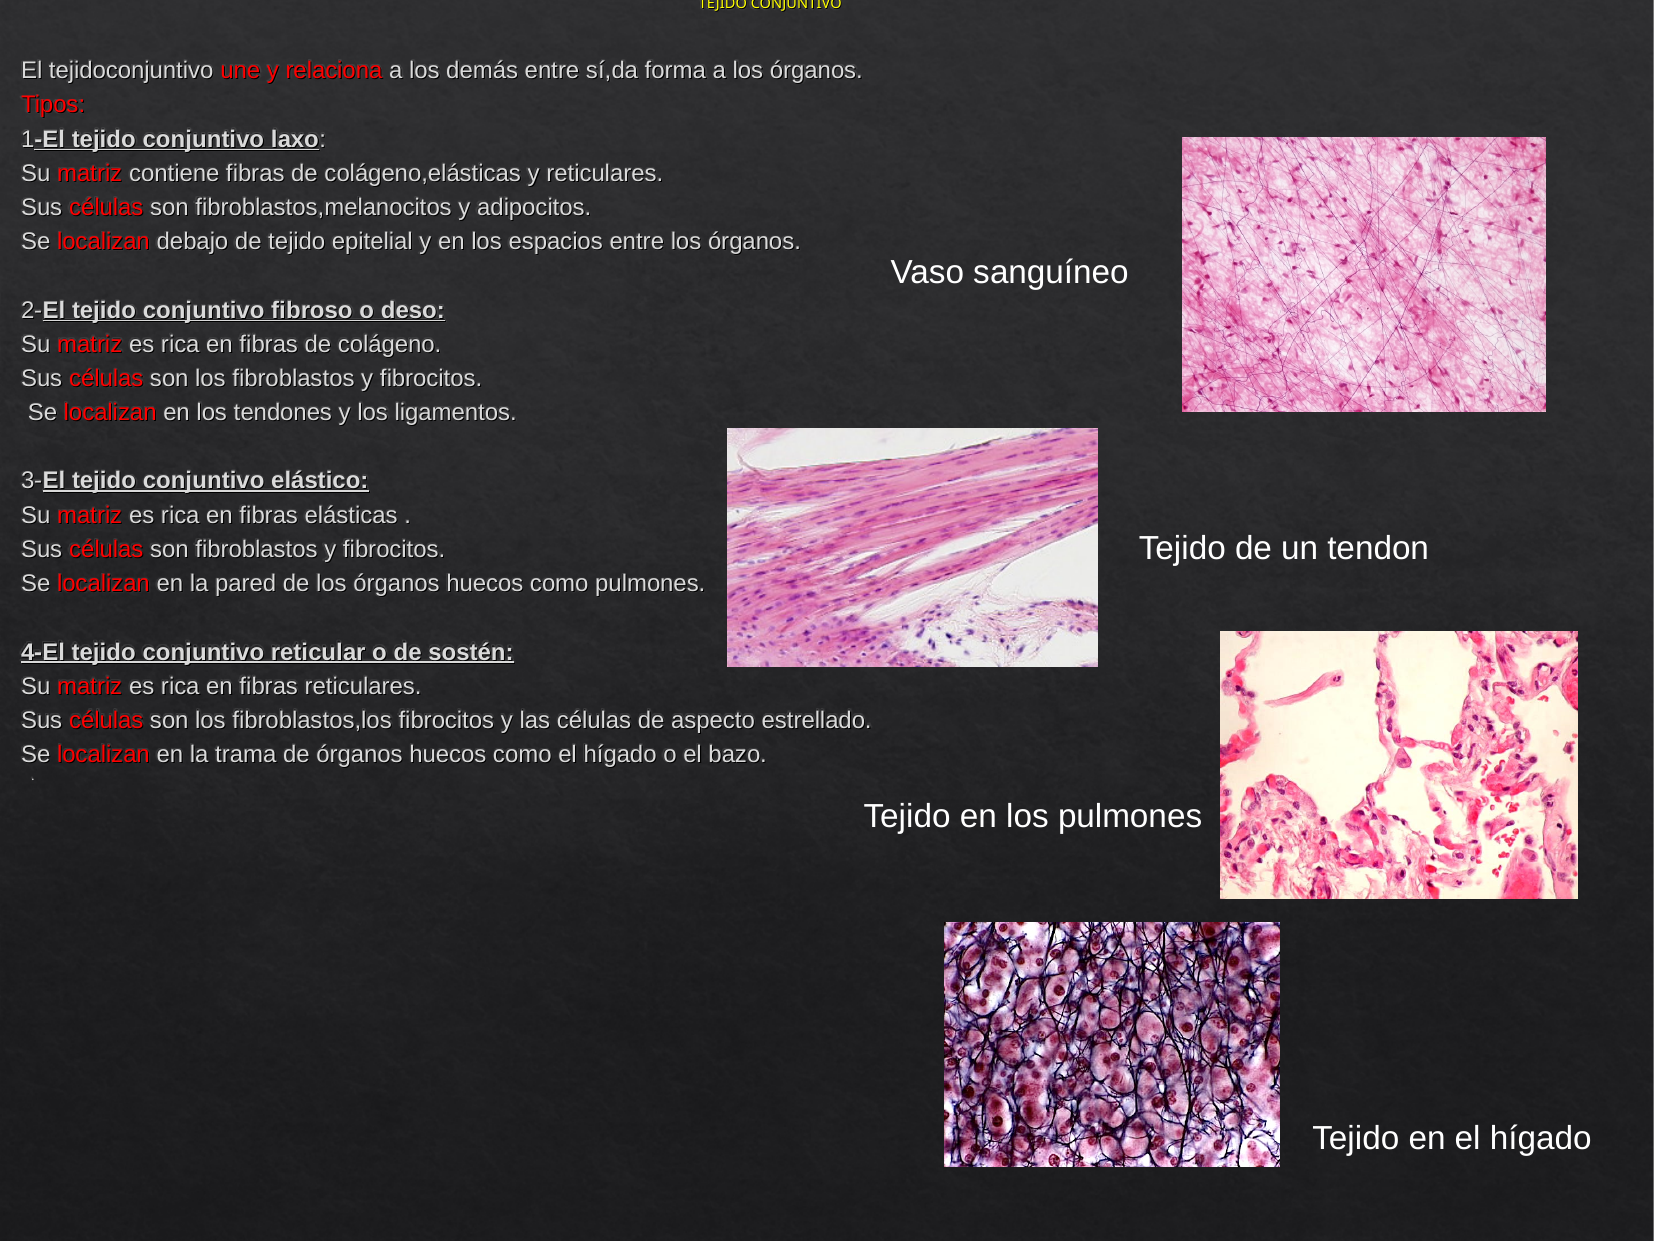

El tejidoconjuntivo une y relaciona a los demás entre sí,da forma a los órganos.
Tipos:
1-El tejido conjuntivo laxo:
Su matriz contiene fibras de colágeno,elásticas y reticulares.
Sus células son fibroblastos,melanocitos y adipocitos.
Se localizan debajo de tejido epitelial y en los espacios entre los órganos.
2-El tejido conjuntivo fibroso o deso:
Su matriz es rica en fibras de colágeno.
Sus células son los fibroblastos y fibrocitos.
 Se localizan en los tendones y los ligamentos.
3-El tejido conjuntivo elástico:
Su matriz es rica en fibras elásticas .
Sus células son fibroblastos y fibrocitos.
Se localizan en la pared de los órganos huecos como pulmones.
4-El tejido conjuntivo reticular o de sostén:
Su matriz es rica en fibras reticulares.
Sus células son los fibroblastos,los fibrocitos y las células de aspecto estrellado.
Se localizan en la trama de órganos huecos como el hígado o el bazo.
# TEJIDO CONJUNTIVO
Vaso sanguíneo
Tejido de un tendon
Tejido en los pulmones
Tejido en el hígado